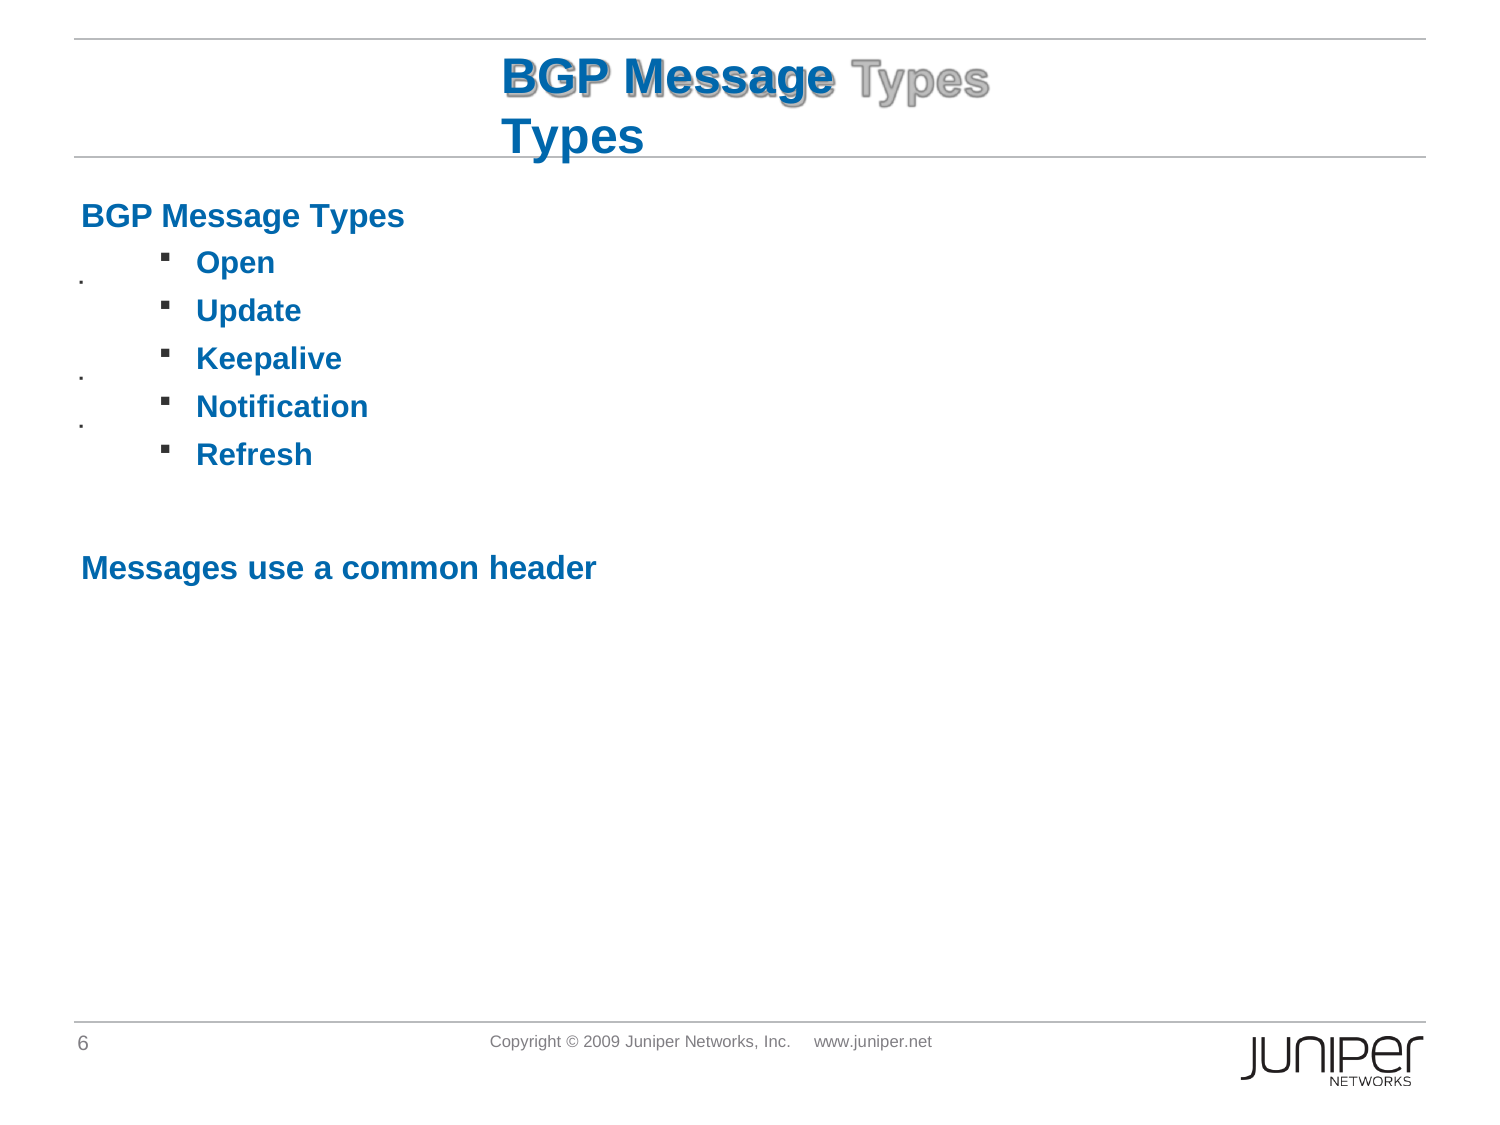

BGP Message Types
BGP Message Types
Open
Update
Keepalive
Notification
Refresh
Messages use a common header
Copyright © 2009 Juniper Networks, Inc.	www.juniper.net